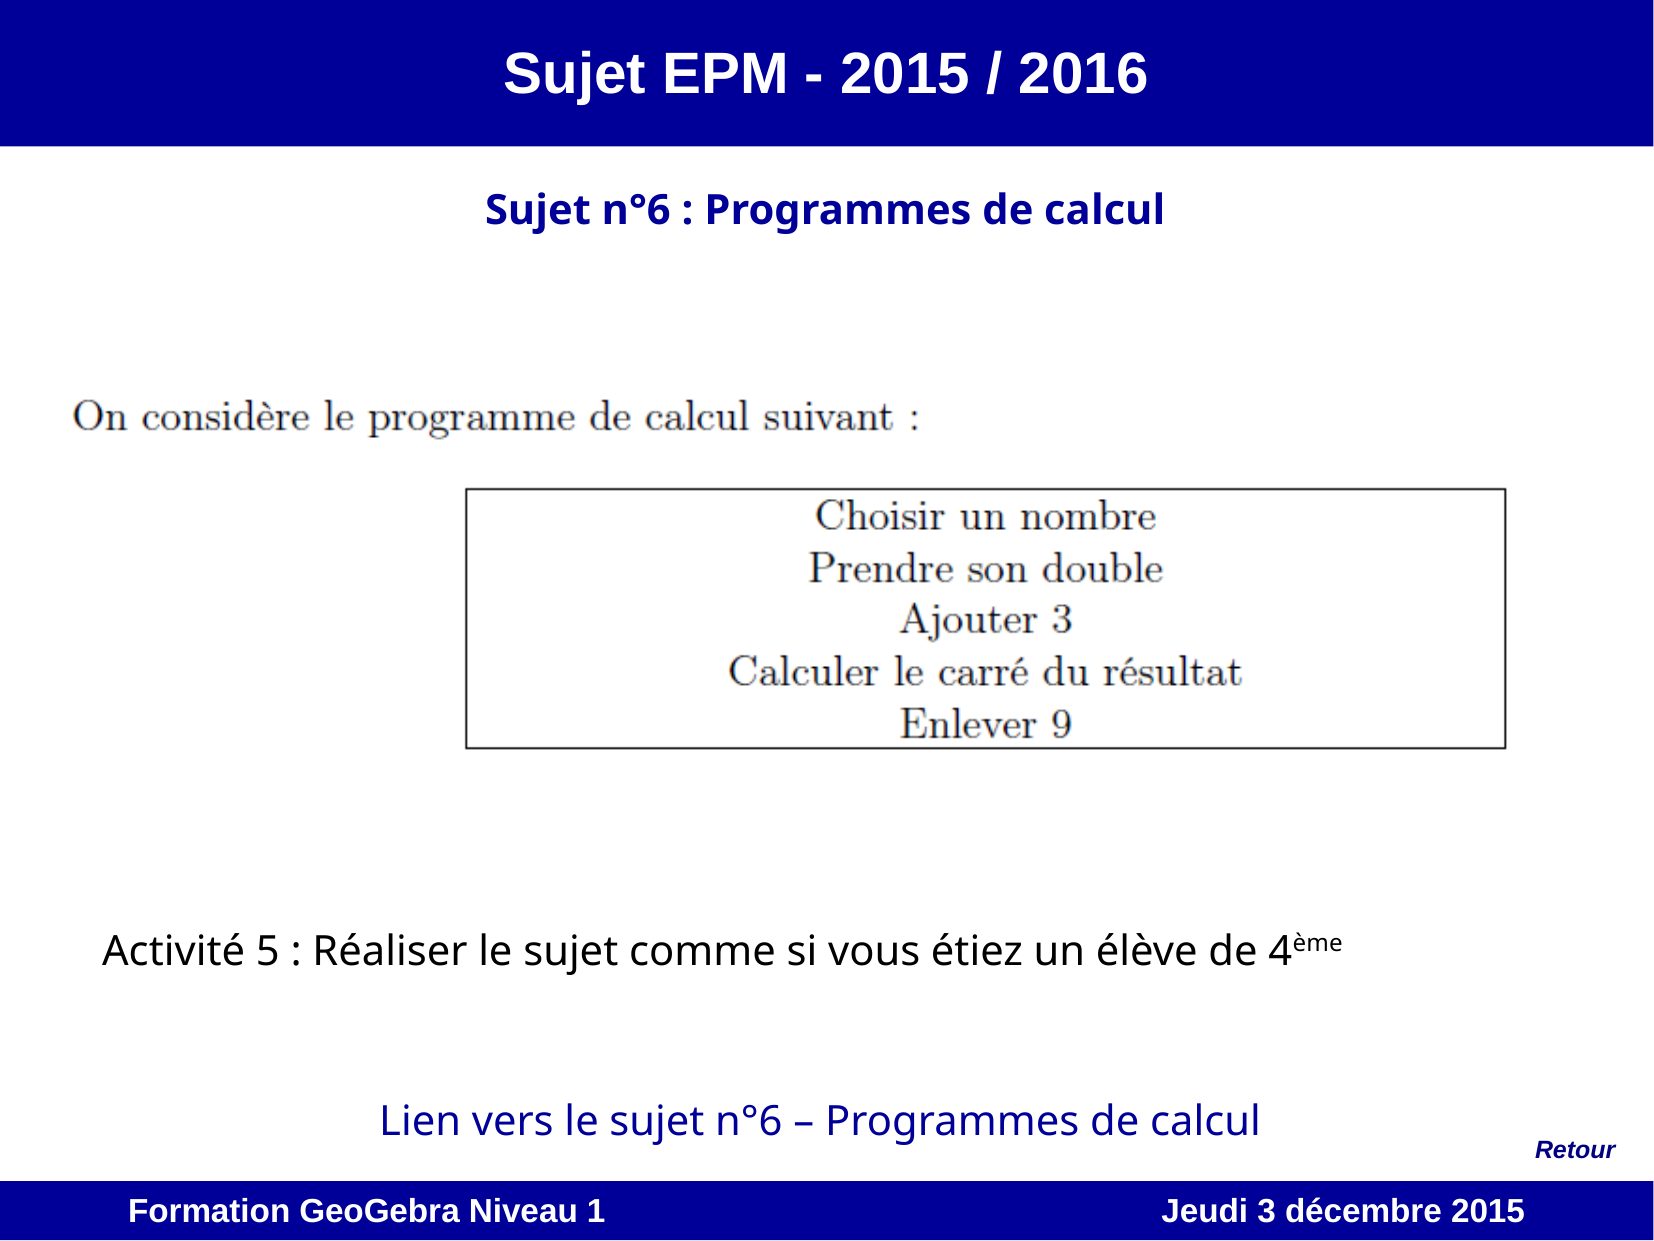

# Sujet EPM - 2015 / 2016
Sujet n°6 : Programmes de calcul
	Activité 5 : Réaliser le sujet comme si vous étiez un élève de 4ème
Lien vers le sujet n°6 – Programmes de calcul
Retour
Formation GeoGebra Niveau 1								Jeudi 3 décembre 2015